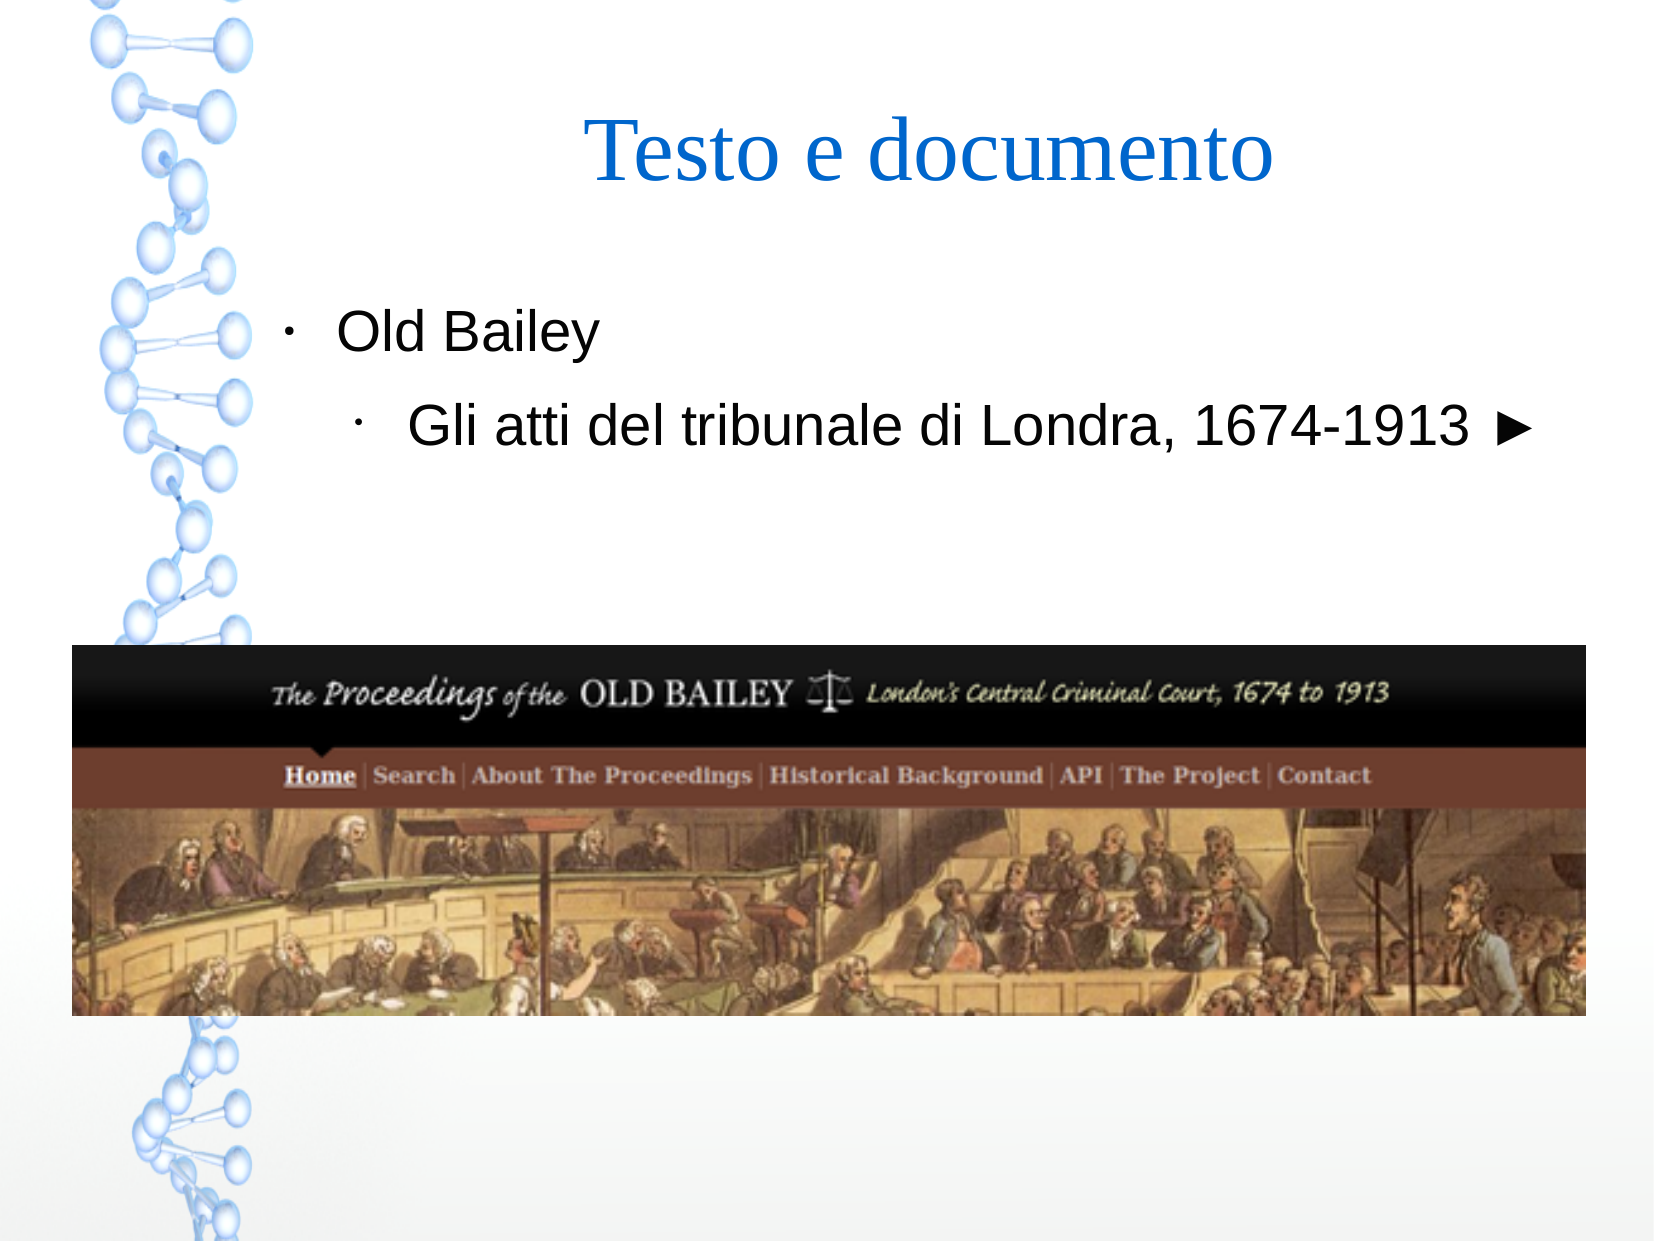

Testo e documento
# Old Bailey
Gli atti del tribunale di Londra, 1674-1913 ►